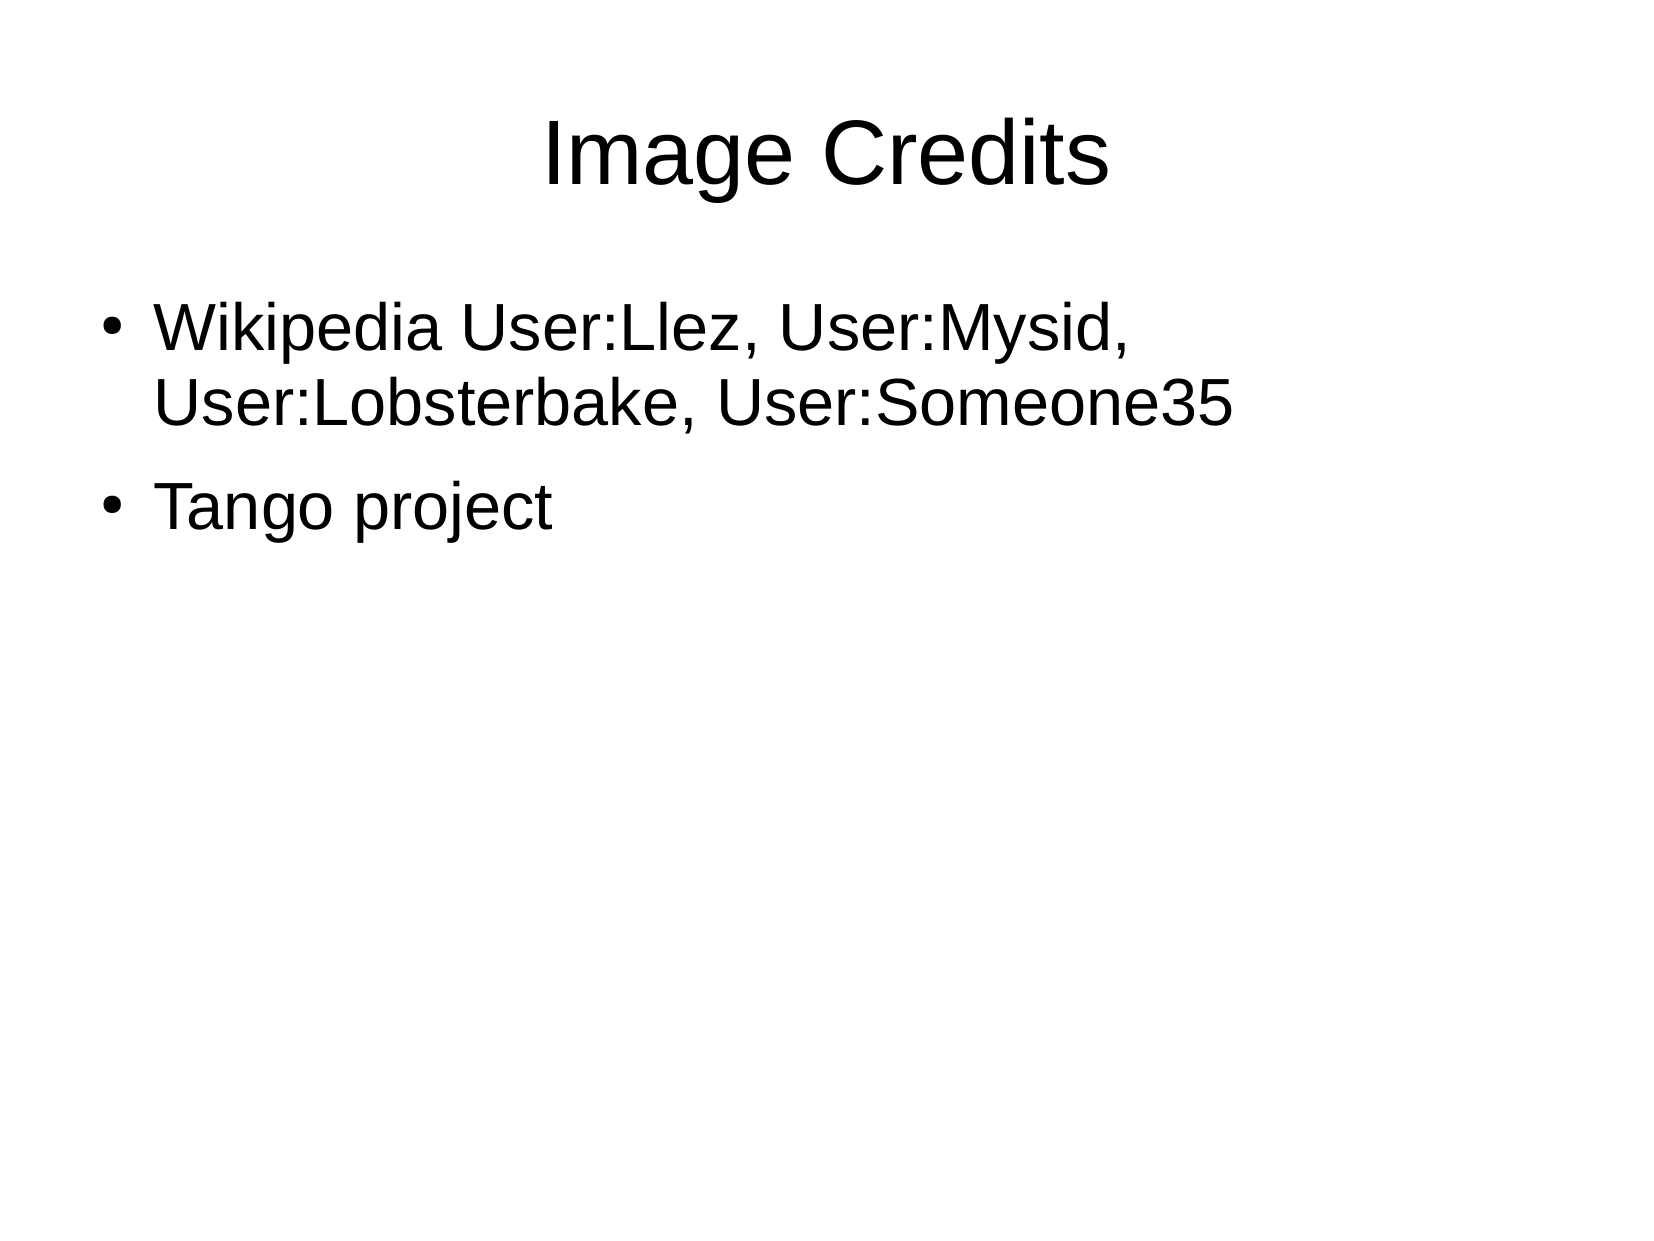

# Image Credits
Wikipedia User:Llez, User:Mysid, User:Lobsterbake, User:Someone35
Tango project